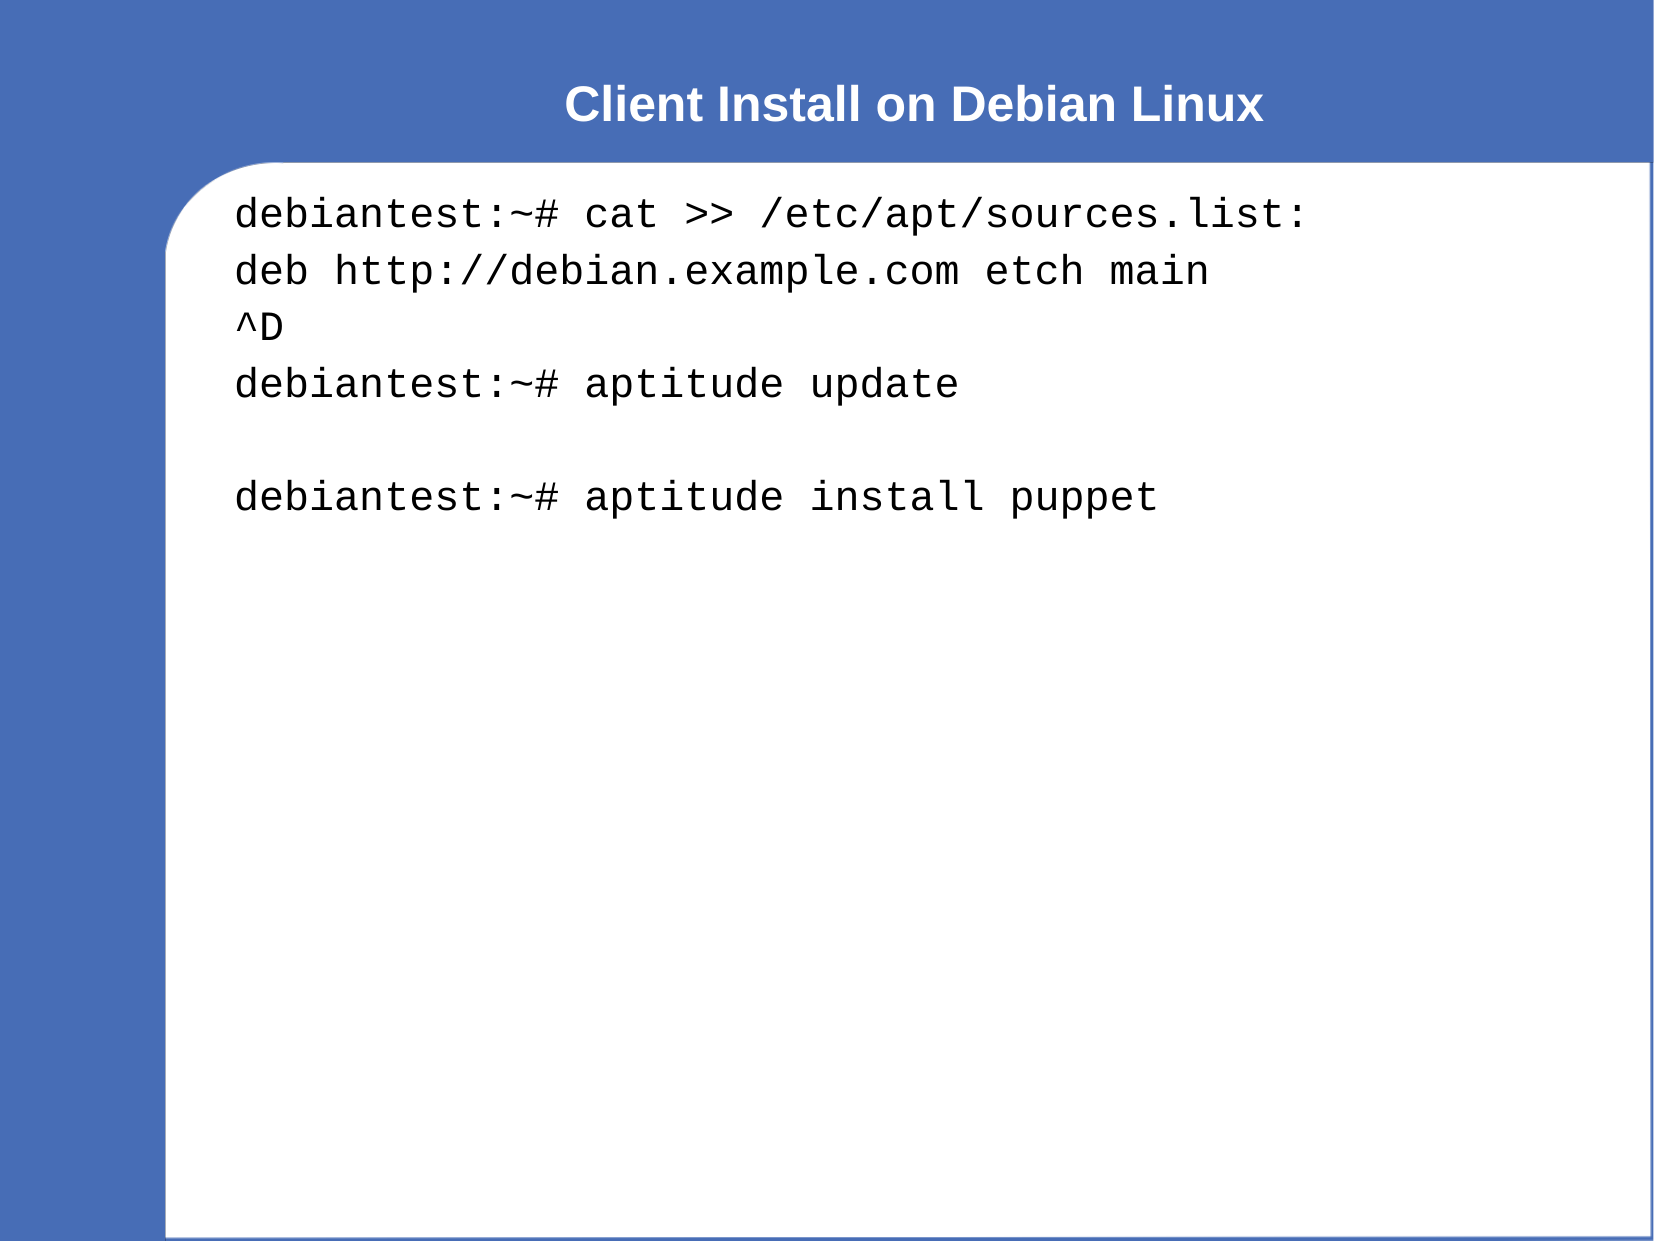

# Client Install on Debian Linux
debiantest:~# cat >> /etc/apt/sources.list:
deb http://debian.example.com etch main
^D
debiantest:~# aptitude update
debiantest:~# aptitude install puppet